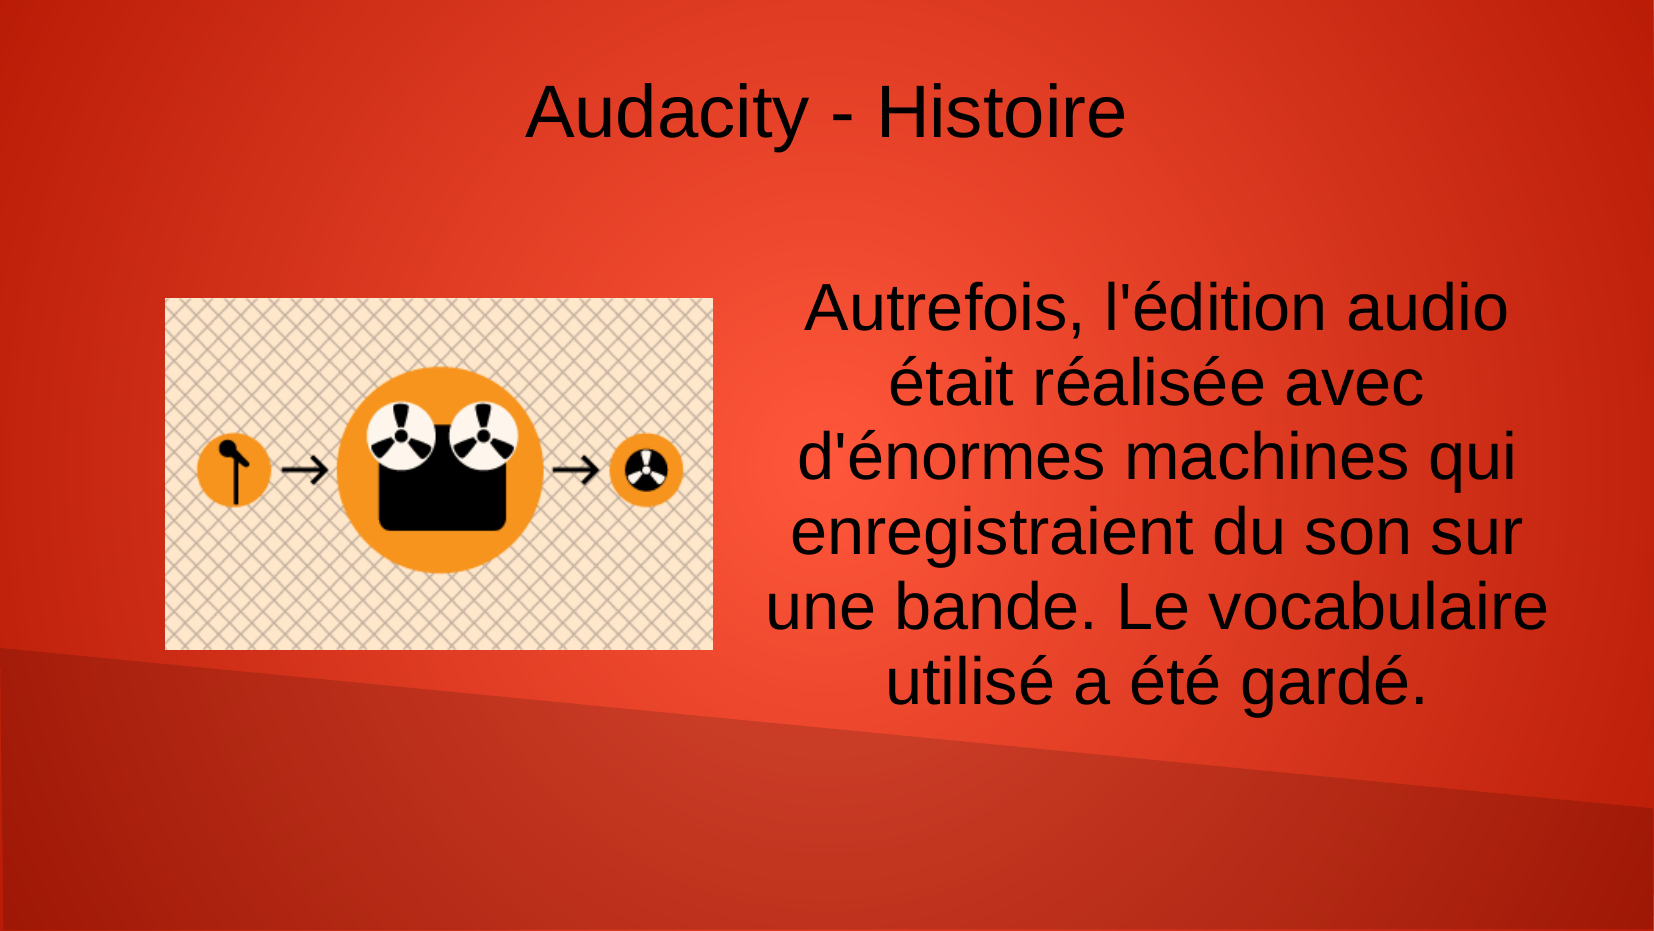

# Audacity - Histoire
Autrefois, l'édition audio était réalisée avec d'énormes machines qui
enregistraient du son sur une bande. Le vocabulaire utilisé a été gardé.